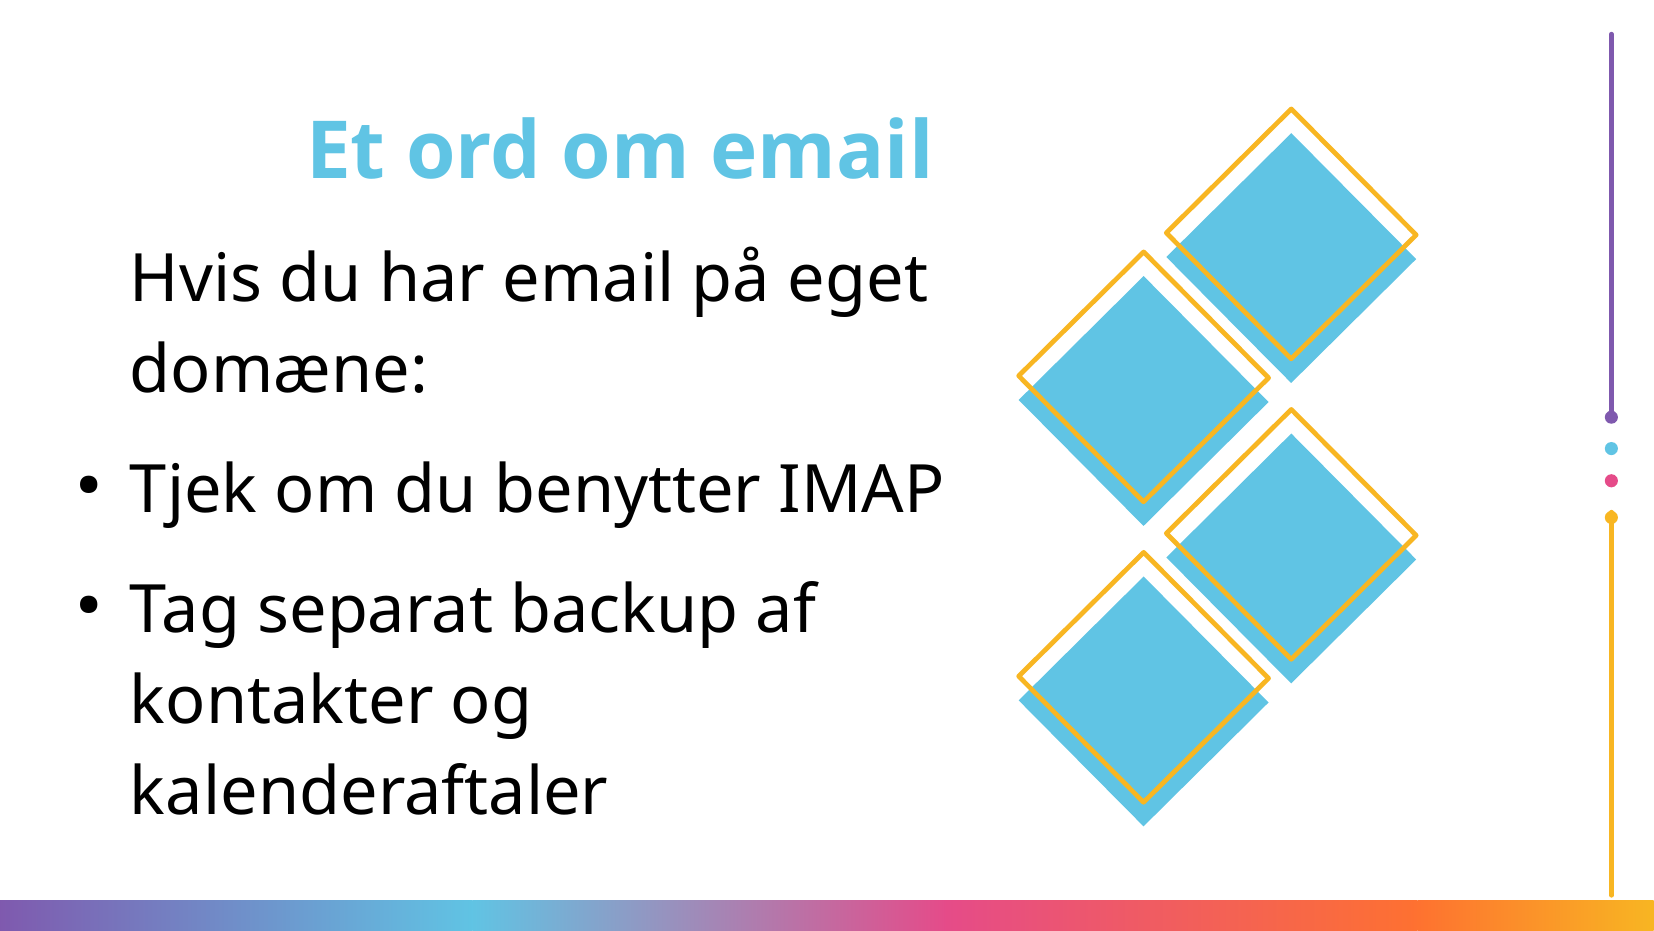

# Et ord om email
Hvis du har email på eget domæne:
Tjek om du benytter IMAP
Tag separat backup af kontakter og kalenderaftaler